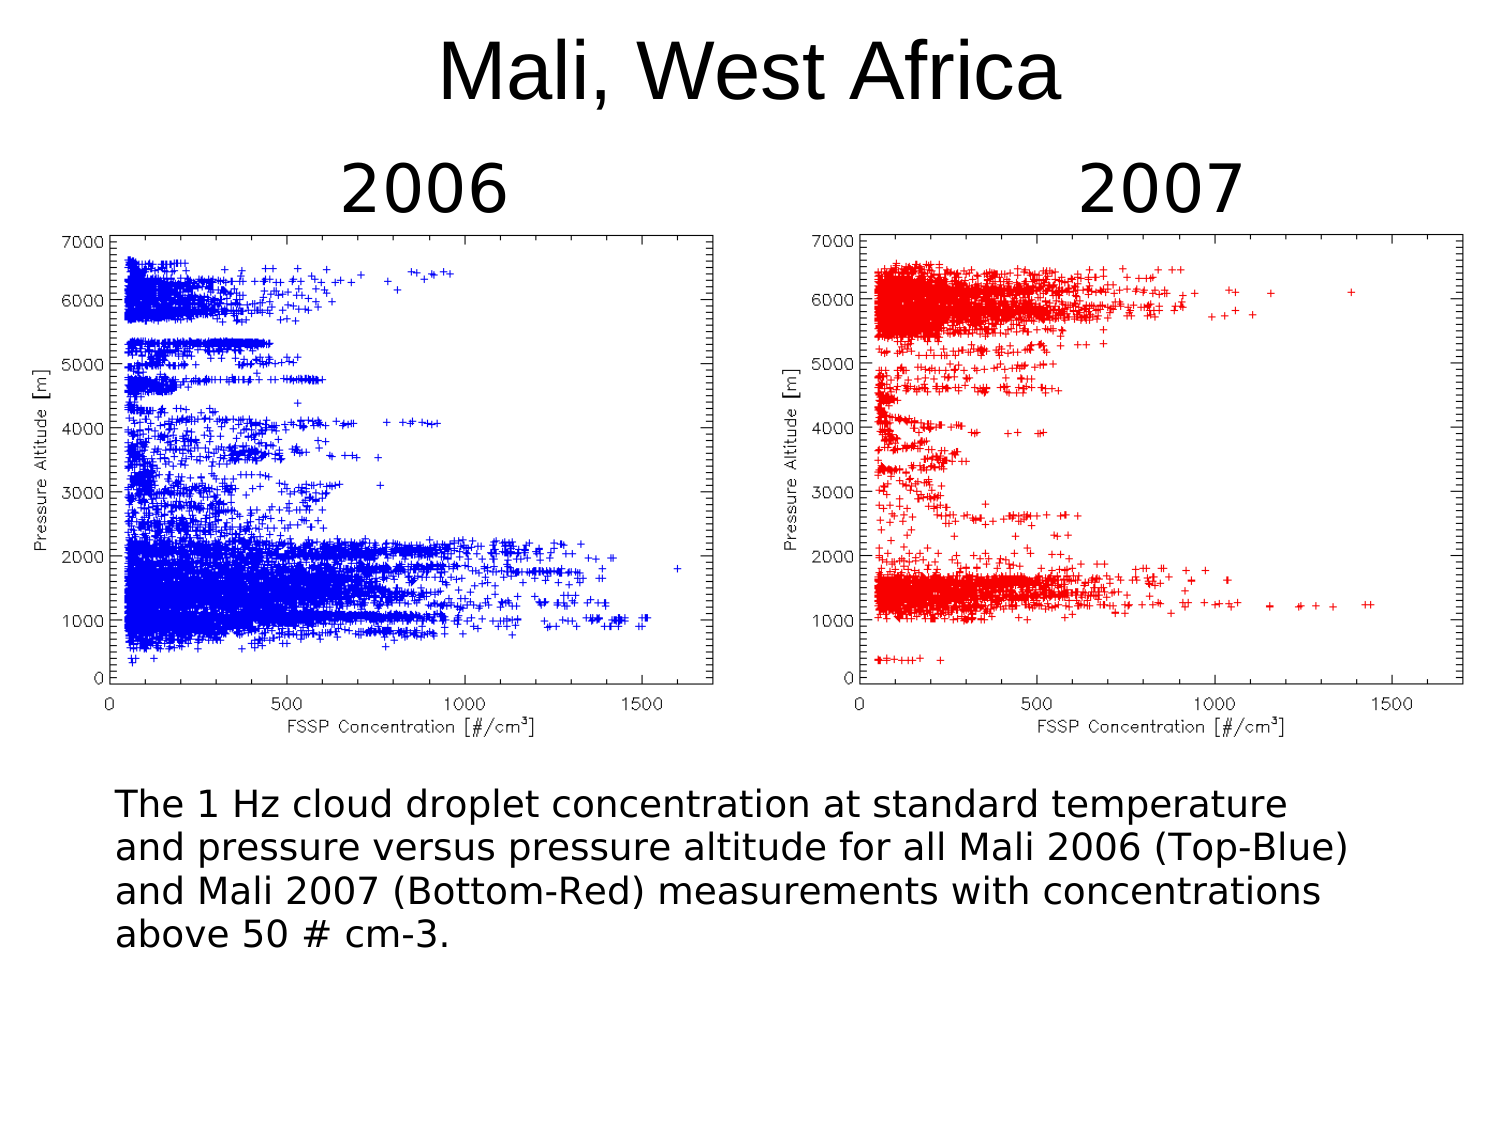

# Mali, West Africa
2006
2007
The 1 Hz cloud droplet concentration at standard temperature and pressure versus pressure altitude for all Mali 2006 (Top-Blue) and Mali 2007 (Bottom-Red) measurements with concentrations above 50 # cm-3.